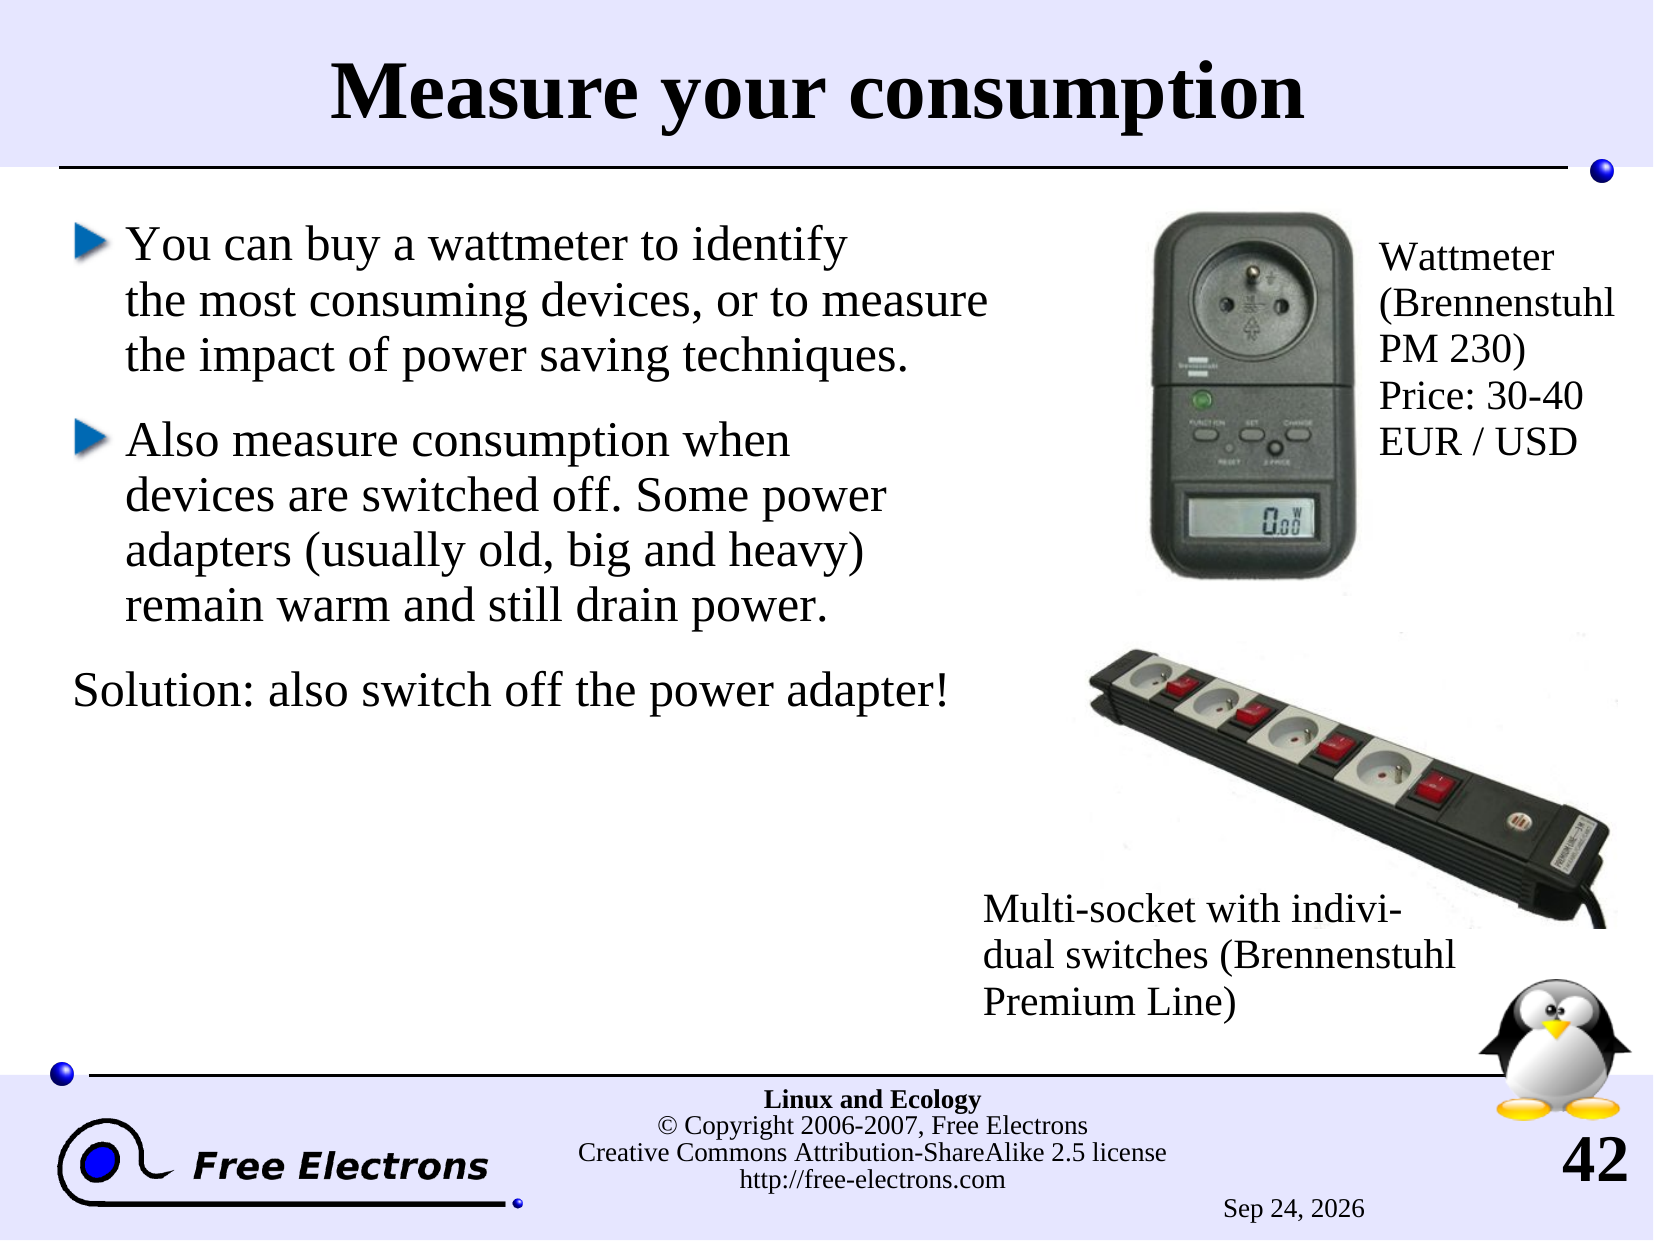

# Measure your consumption
You can buy a wattmeter to identify
the most consuming devices, or to measure
the impact of power saving techniques.
Also measure consumption when
devices are switched off. Some power
adapters (usually old, big and heavy)
remain warm and still drain power.
Solution: also switch off the power adapter!
Wattmeter
(Brennenstuhl
PM 230)
Price: 30-40
EUR / USD
Multi-socket with indivi-
dual switches (Brennenstuhl
Premium Line)